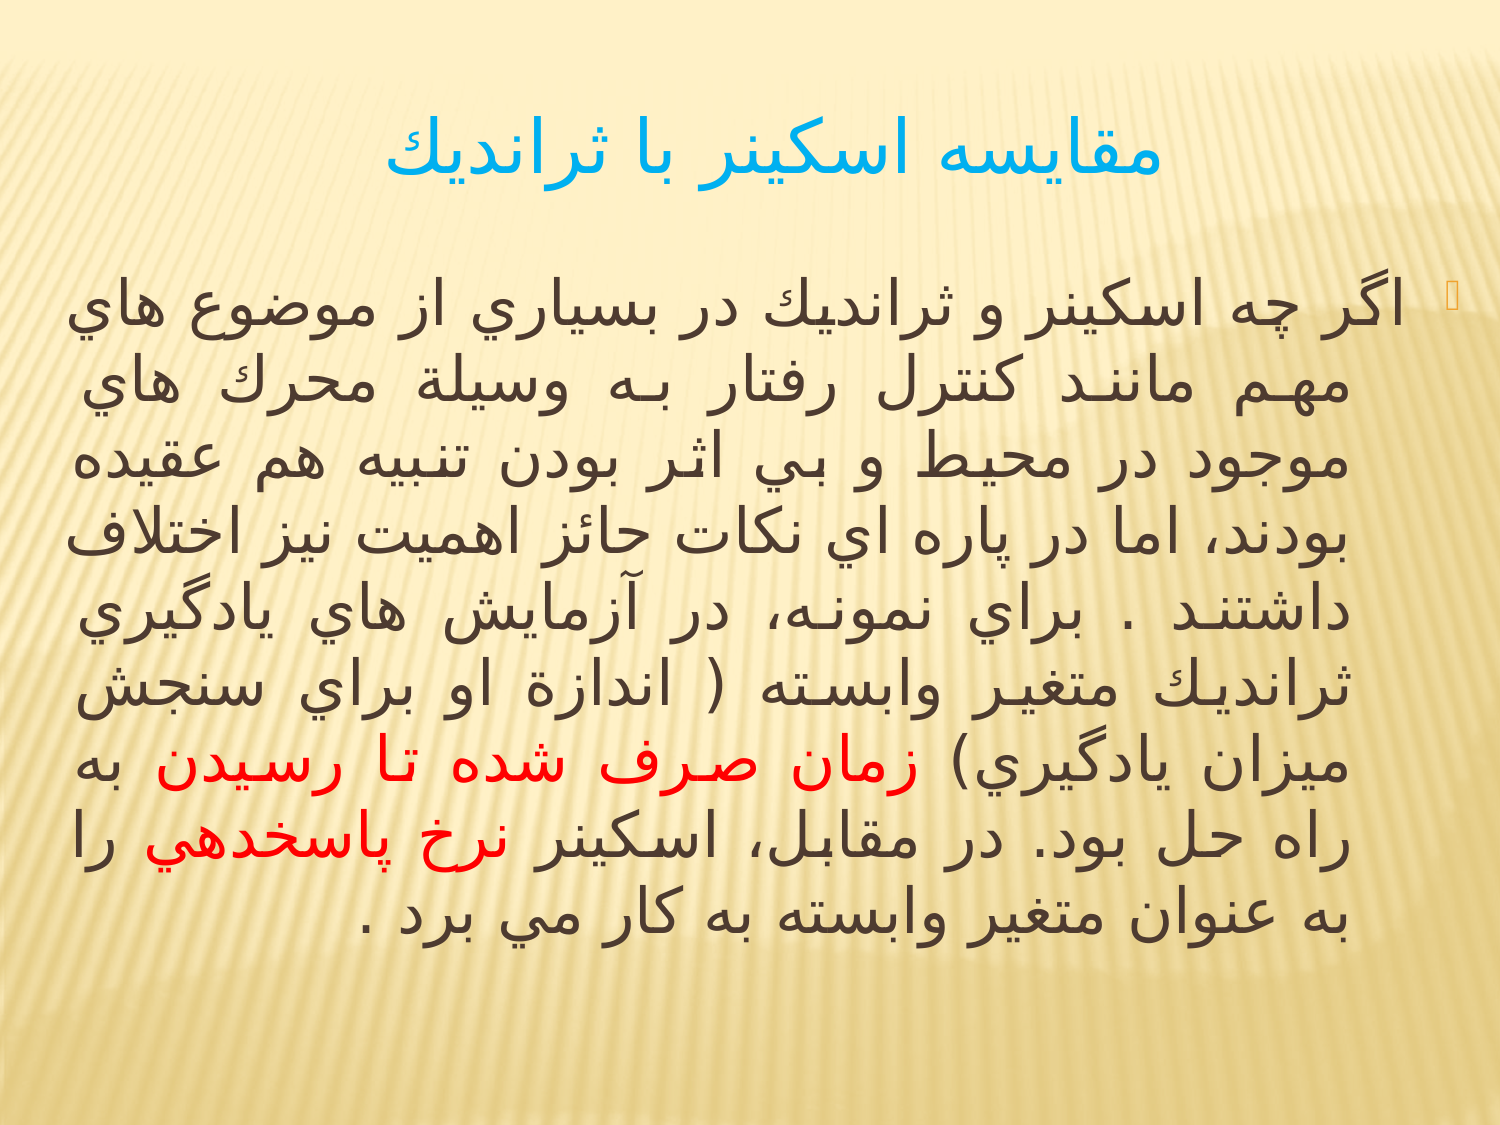

# مقايسه اسكينر با ثرانديك
اگر چه اسكينر و ثرانديك در بسياري از موضوع هاي مهم مانند كنترل رفتار به وسيلة محرك هاي موجود در محيط و بي اثر بودن تنبيه هم عقيده بودند، اما در پاره اي نكات حائز اهميت نيز اختلاف داشتند . براي نمونه، در آزمايش هاي يادگيري ثرانديك متغير وابسته ( اندازة او براي سنجش ميزان يادگيري) زمان صرف شده تا رسيدن به راه حل بود. در مقابل، اسكينر نرخ پاسخدهي را به عنوان متغير وابسته به كار مي برد .